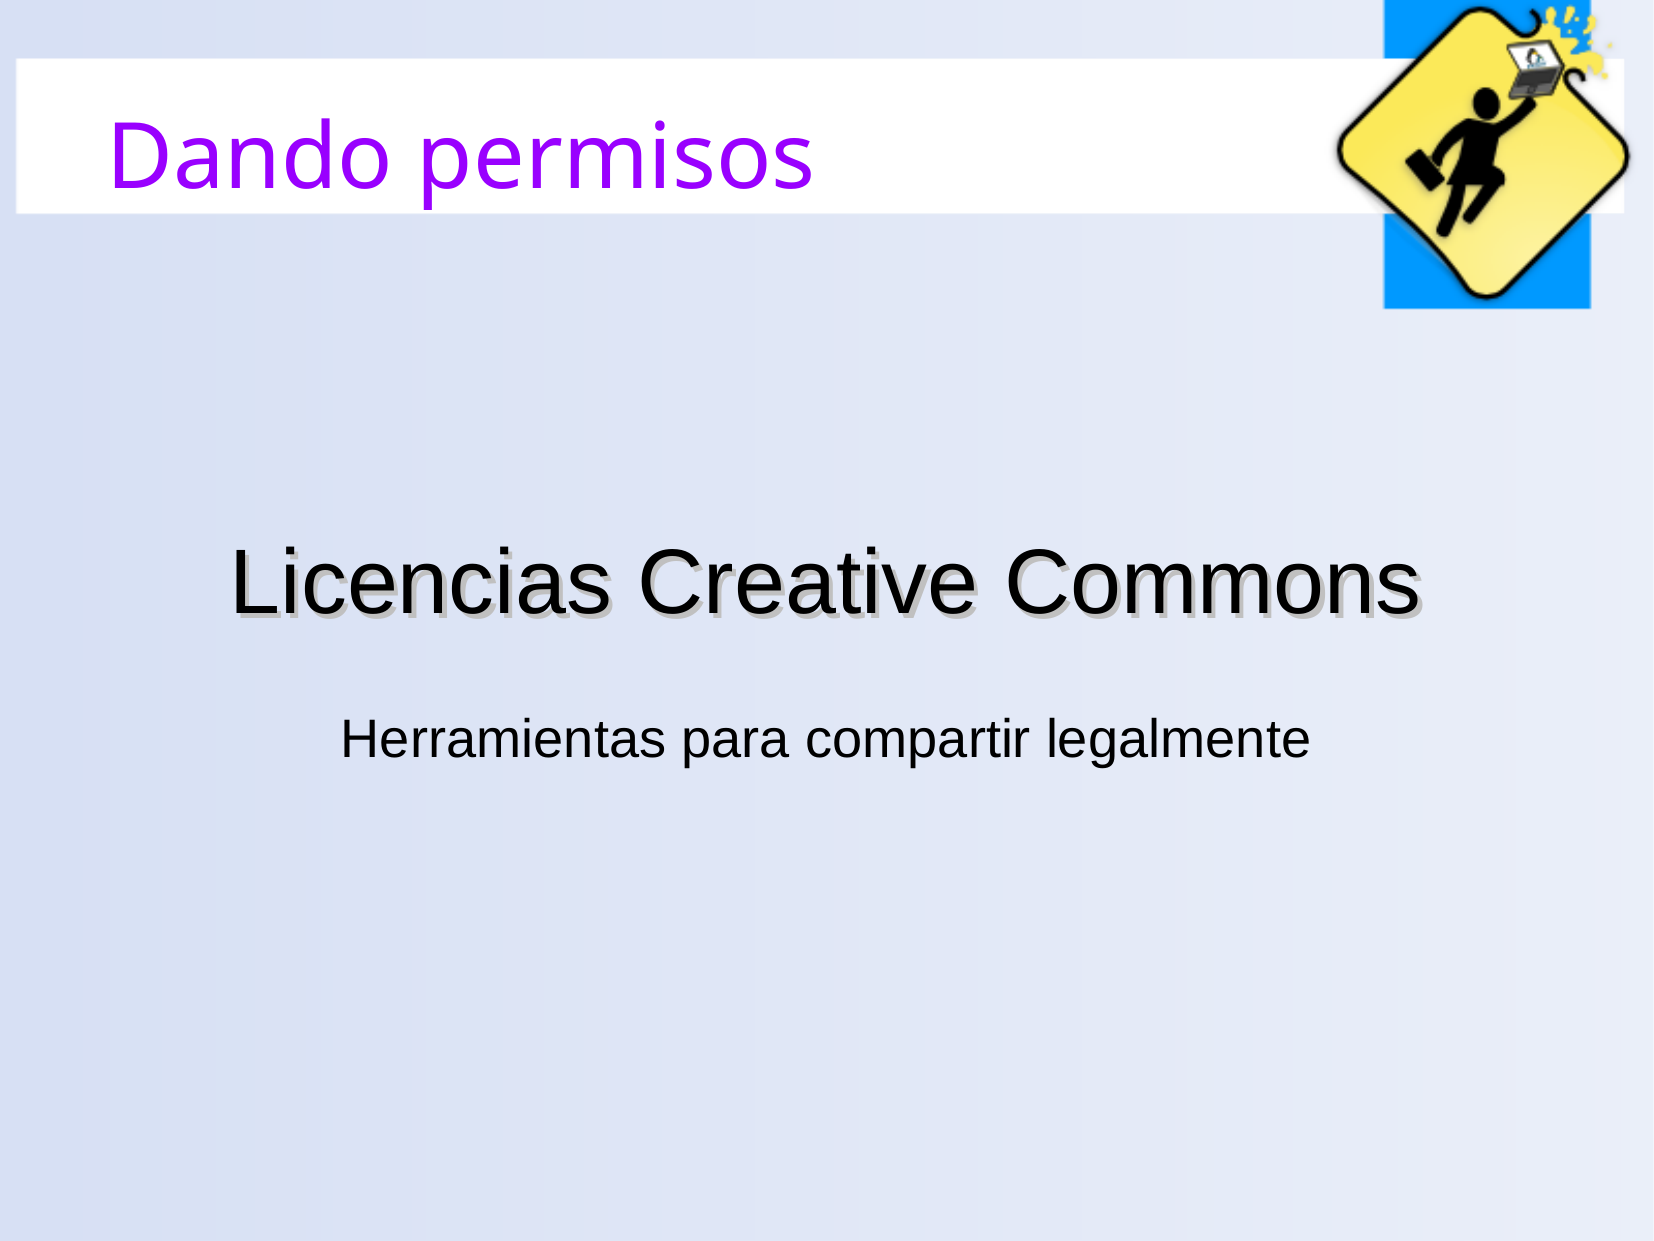

# Dando permisos
Licencias Creative Commons
Herramientas para compartir legalmente